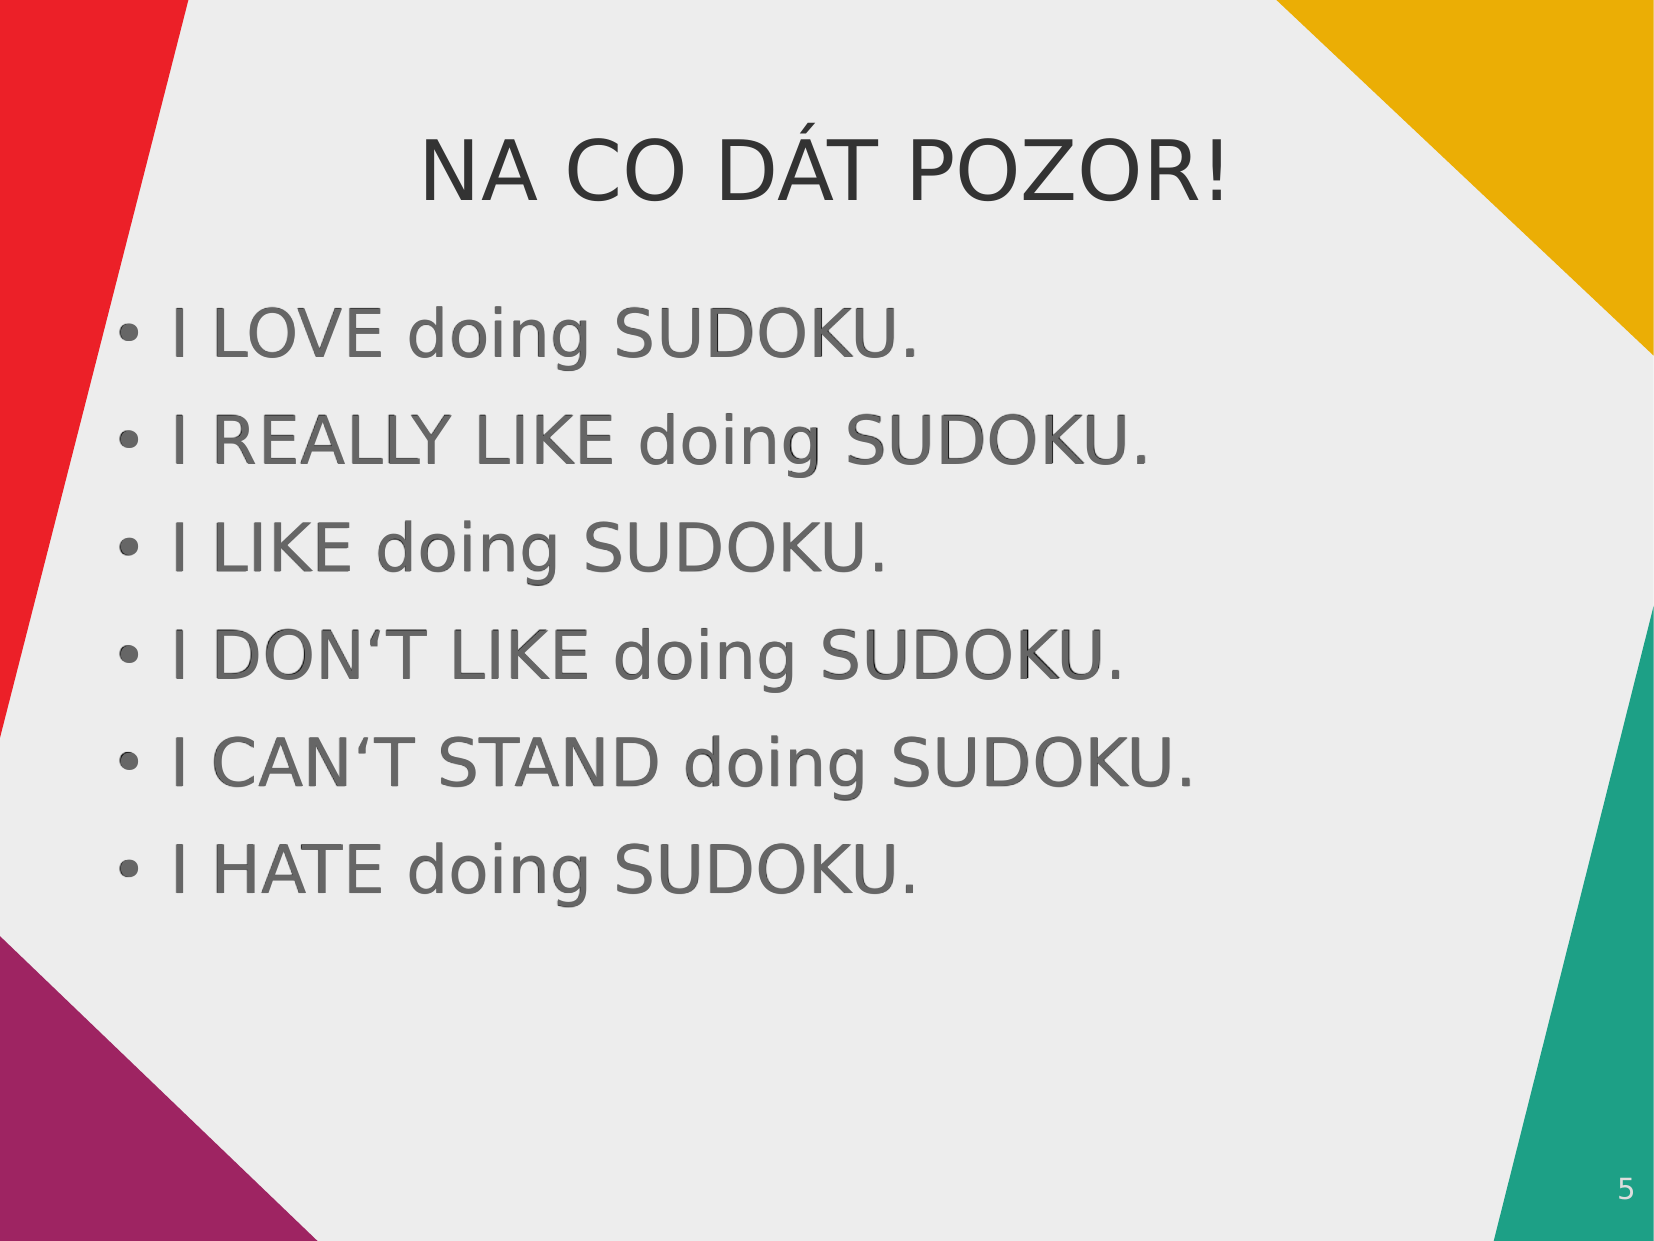

# NA CO DÁT POZOR!
I LOVE doing SUDOKU.
I REALLY LIKE doing SUDOKU.
I LIKE doing SUDOKU.
I DON‘T LIKE doing SUDOKU.
I CAN‘T STAND doing SUDOKU.
I HATE doing SUDOKU.
5